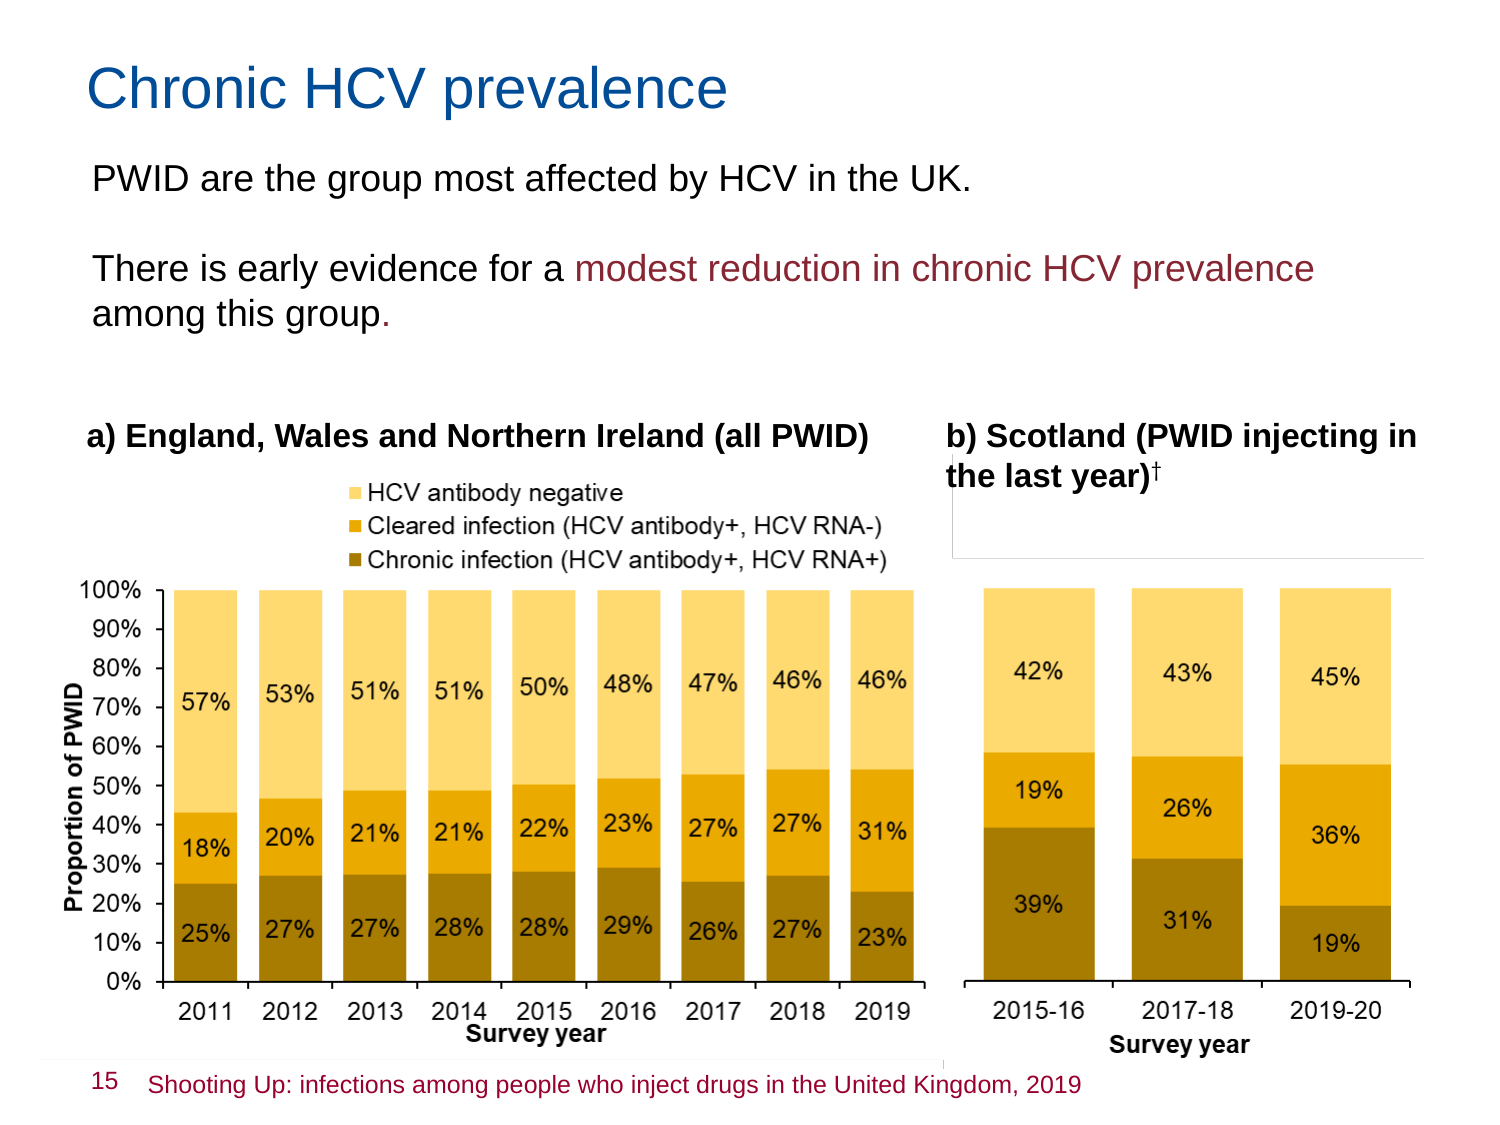

Chronic HCV prevalence
PWID are the group most affected by HCV in the UK.
There is early evidence for a modest reduction in chronic HCV prevalence among this group.
a) England, Wales and Northern Ireland (all PWID)
b) Scotland (PWID injecting in the last year)†
Shooting Up: infections among people who inject drugs in the United Kingdom, 2019